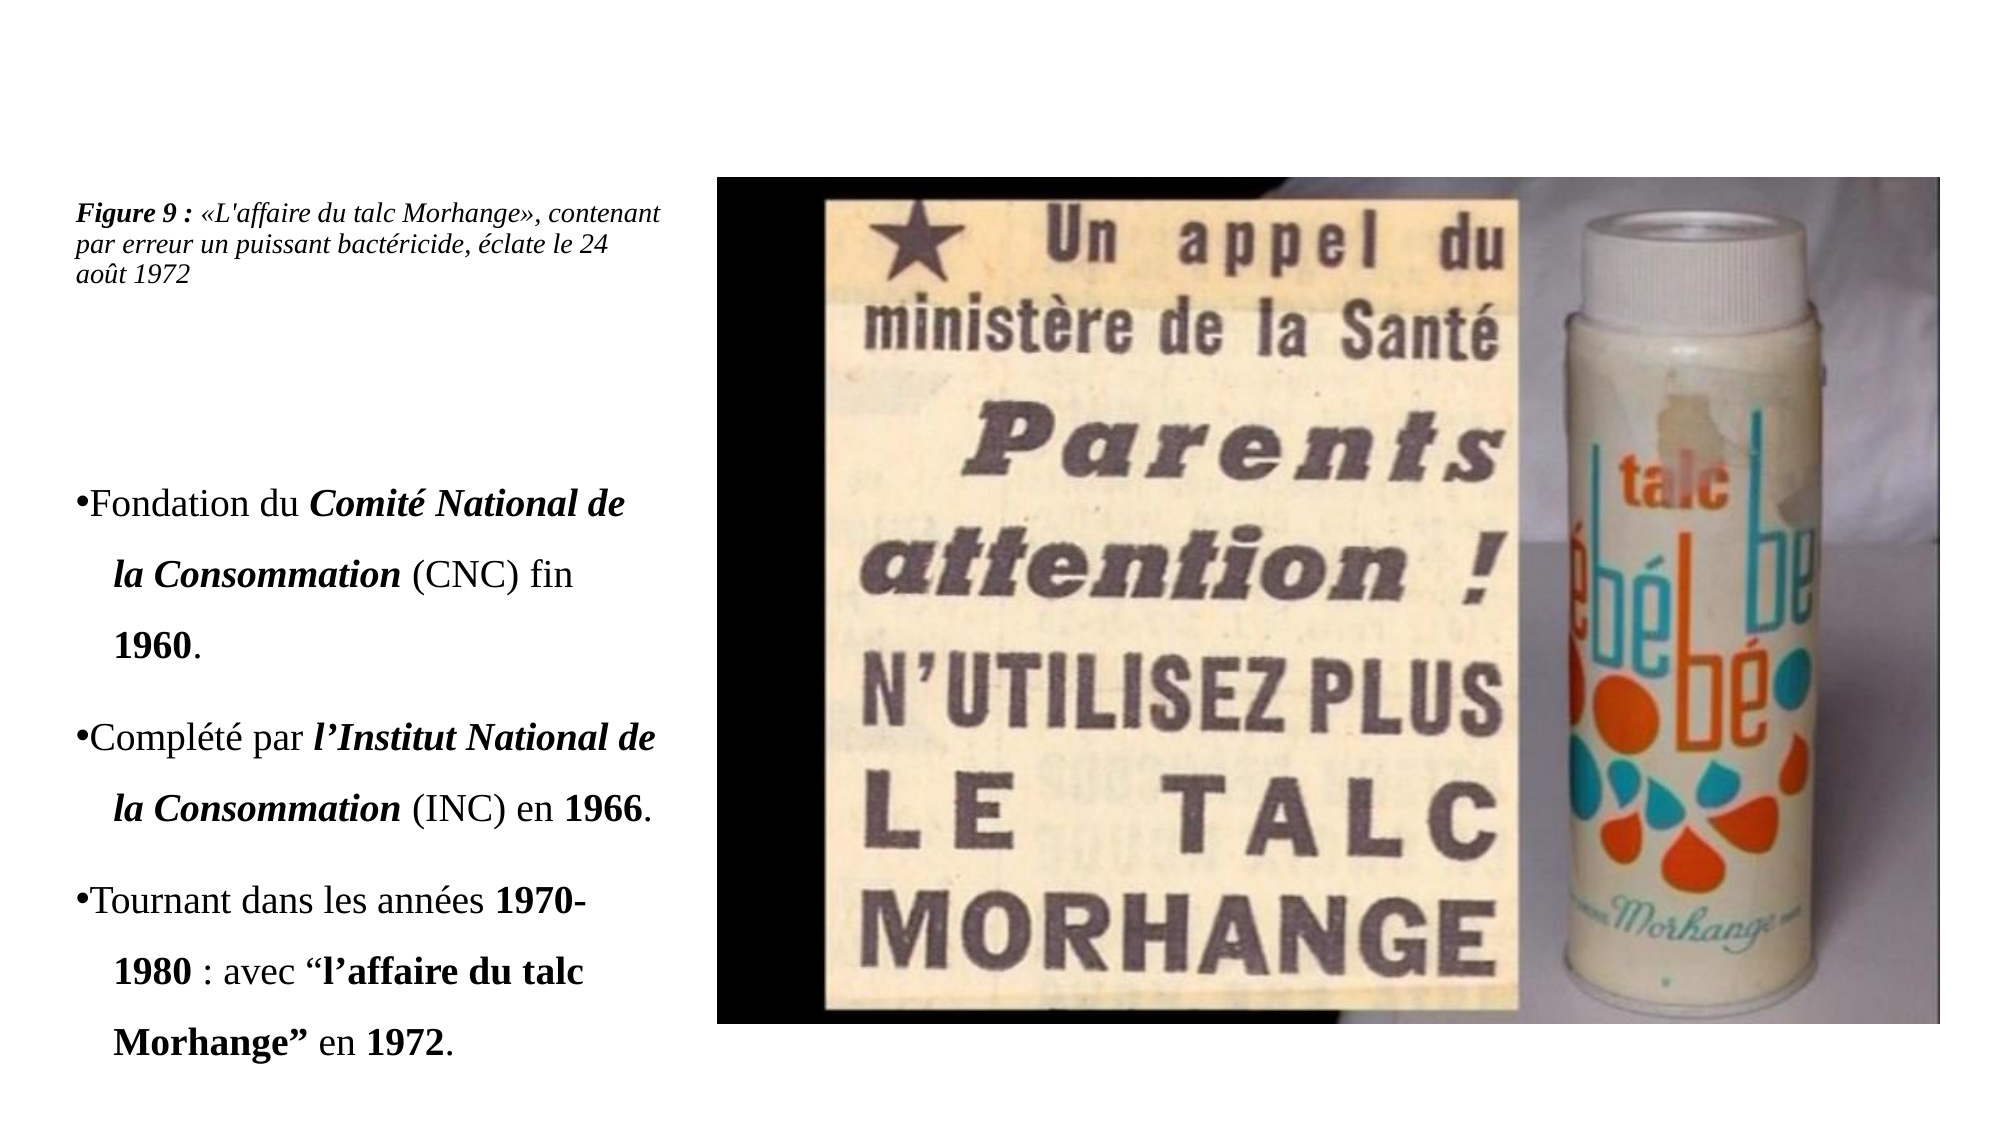

# Figure 9 : «L'affaire du talc Morhange», contenant par erreur un puissant bactéricide, éclate le 24 août 1972
Fondation du Comité National de la Consommation (CNC) fin 1960.
Complété par l’Institut National de la Consommation (INC) en 1966.
Tournant dans les années 1970-1980 : avec “l’affaire du talc Morhange” en 1972.